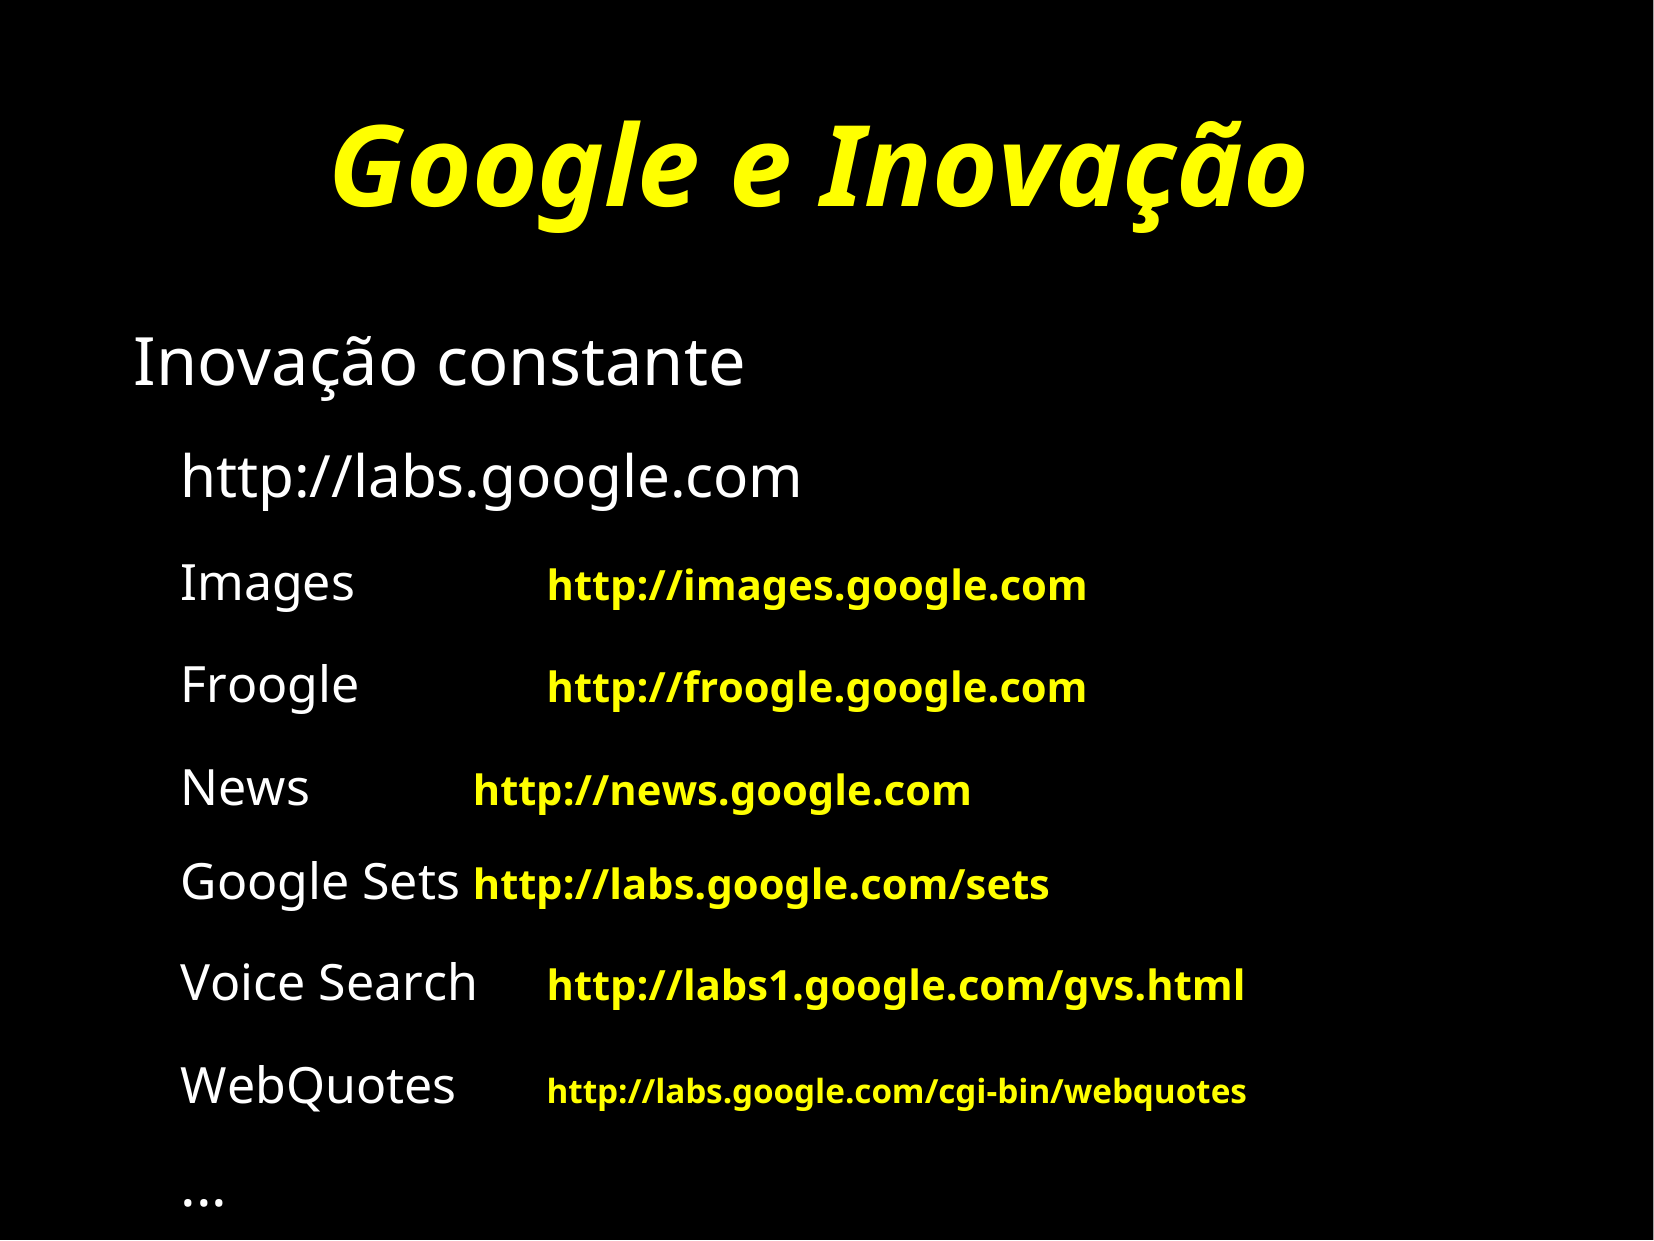

# Google e Inovação
Inovação constante
http://labs.google.com
Images			http://images.google.com
Froogle			http://froogle.google.com
News 			http://news.google.com
Google Sets	http://labs.google.com/sets
Voice Search	http://labs1.google.com/gvs.html
WebQuotes		http://labs.google.com/cgi-bin/webquotes
...